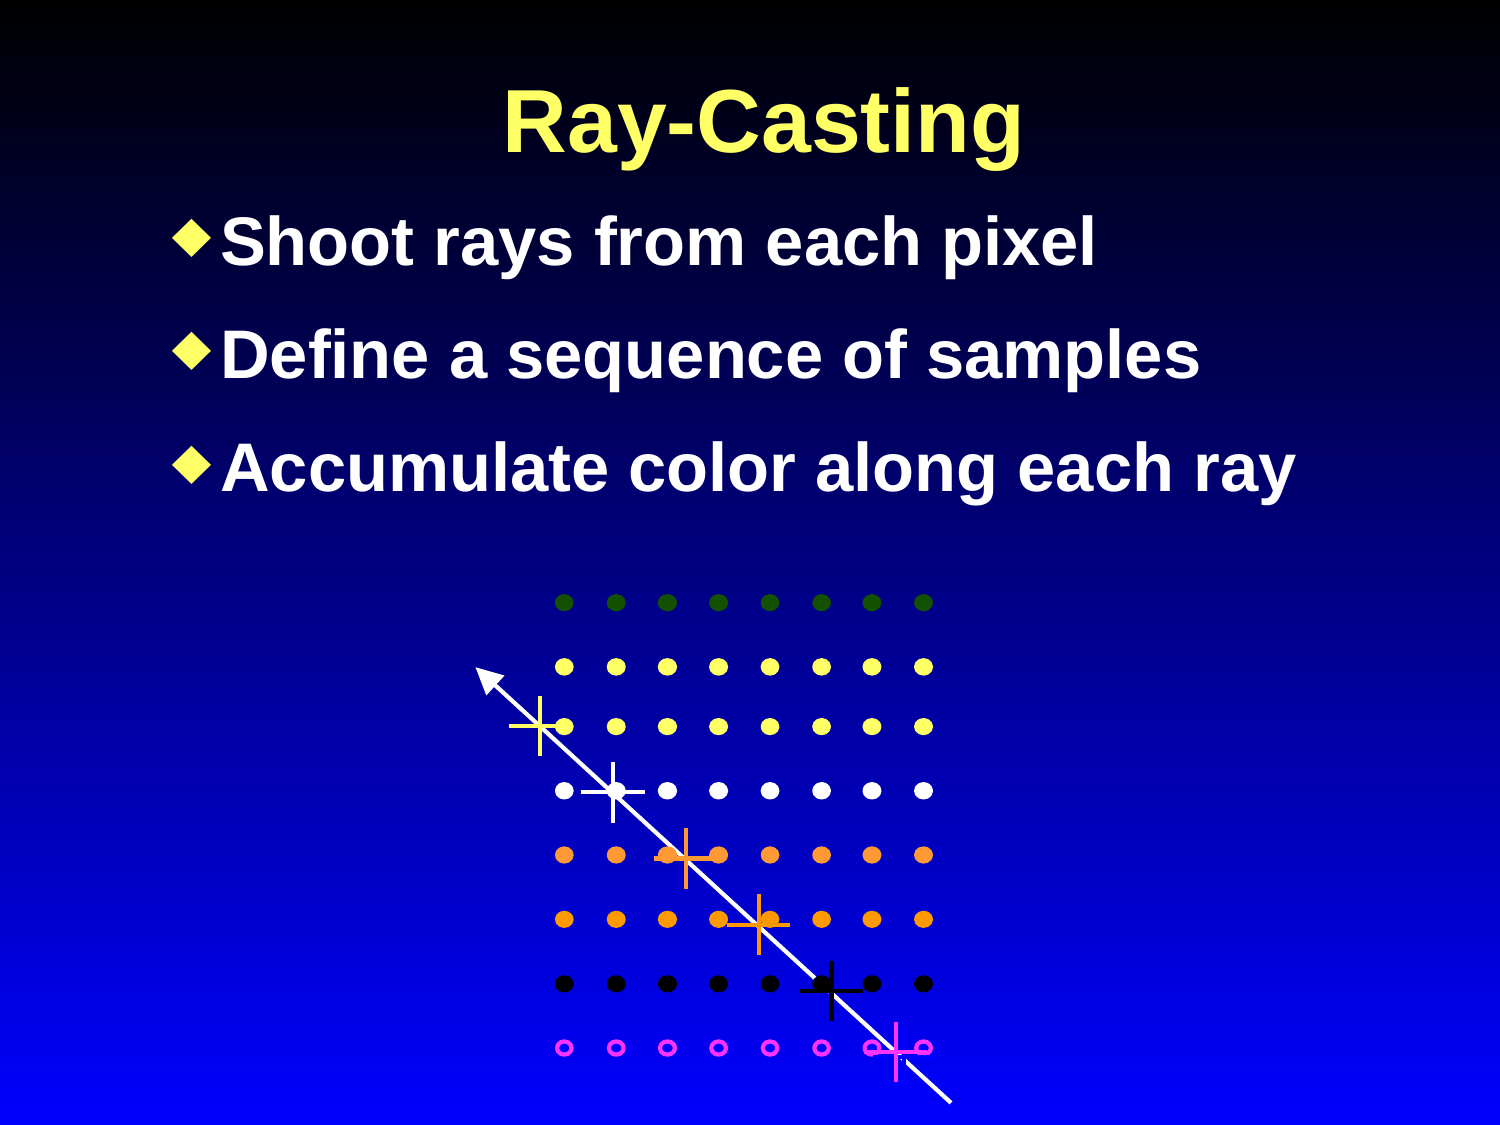

# Ray-Casting
Shoot rays from each pixel
Define a sequence of samples
Accumulate color along each ray